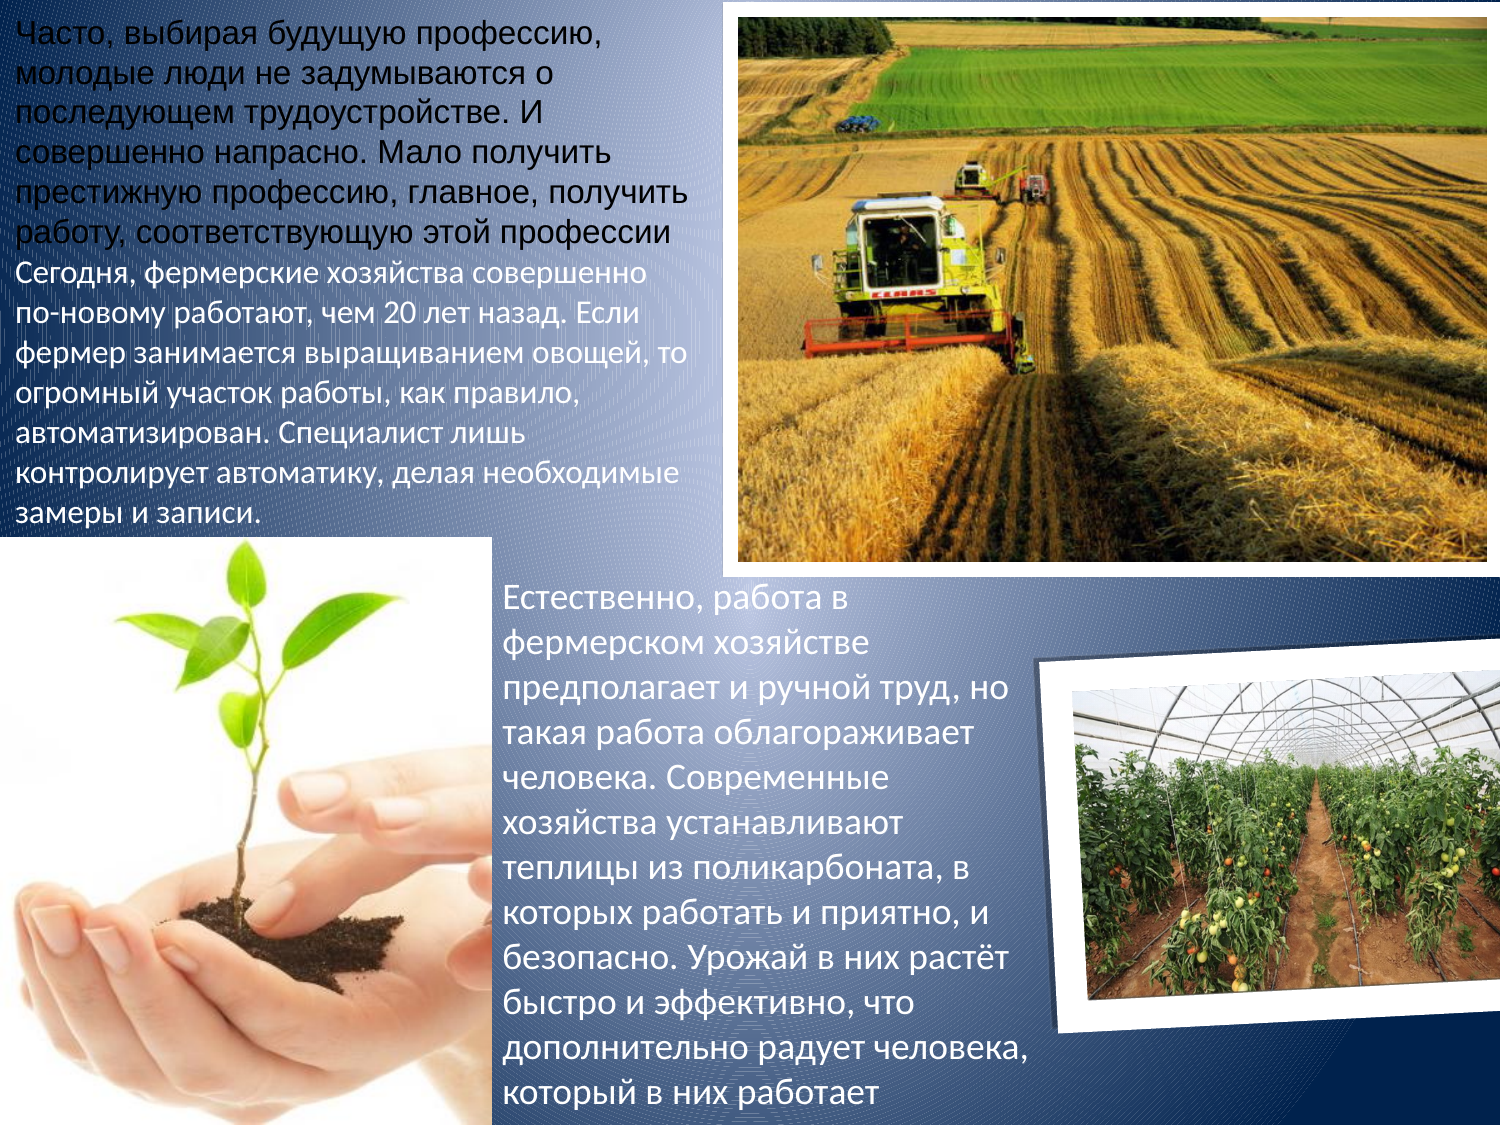

Часто, выбирая будущую профессию, молодые люди не задумываются о последующем трудоустройстве. И совершенно напрасно. Мало получить престижную профессию, главное, получить работу, соответствующую этой профессии Сегодня, фермерские хозяйства совершенно по-новому работают, чем 20 лет назад. Если фермер занимается выращиванием овощей, то огромный участок работы, как правило, автоматизирован. Специалист лишь контролирует автоматику, делая необходимые замеры и записи.
Естественно, работа в фермерском хозяйстве предполагает и ручной труд, но такая работа облагораживает человека. Современные хозяйства устанавливают теплицы из поликарбоната, в которых работать и приятно, и безопасно. Урожай в них растёт быстро и эффективно, что дополнительно радует человека, который в них работает